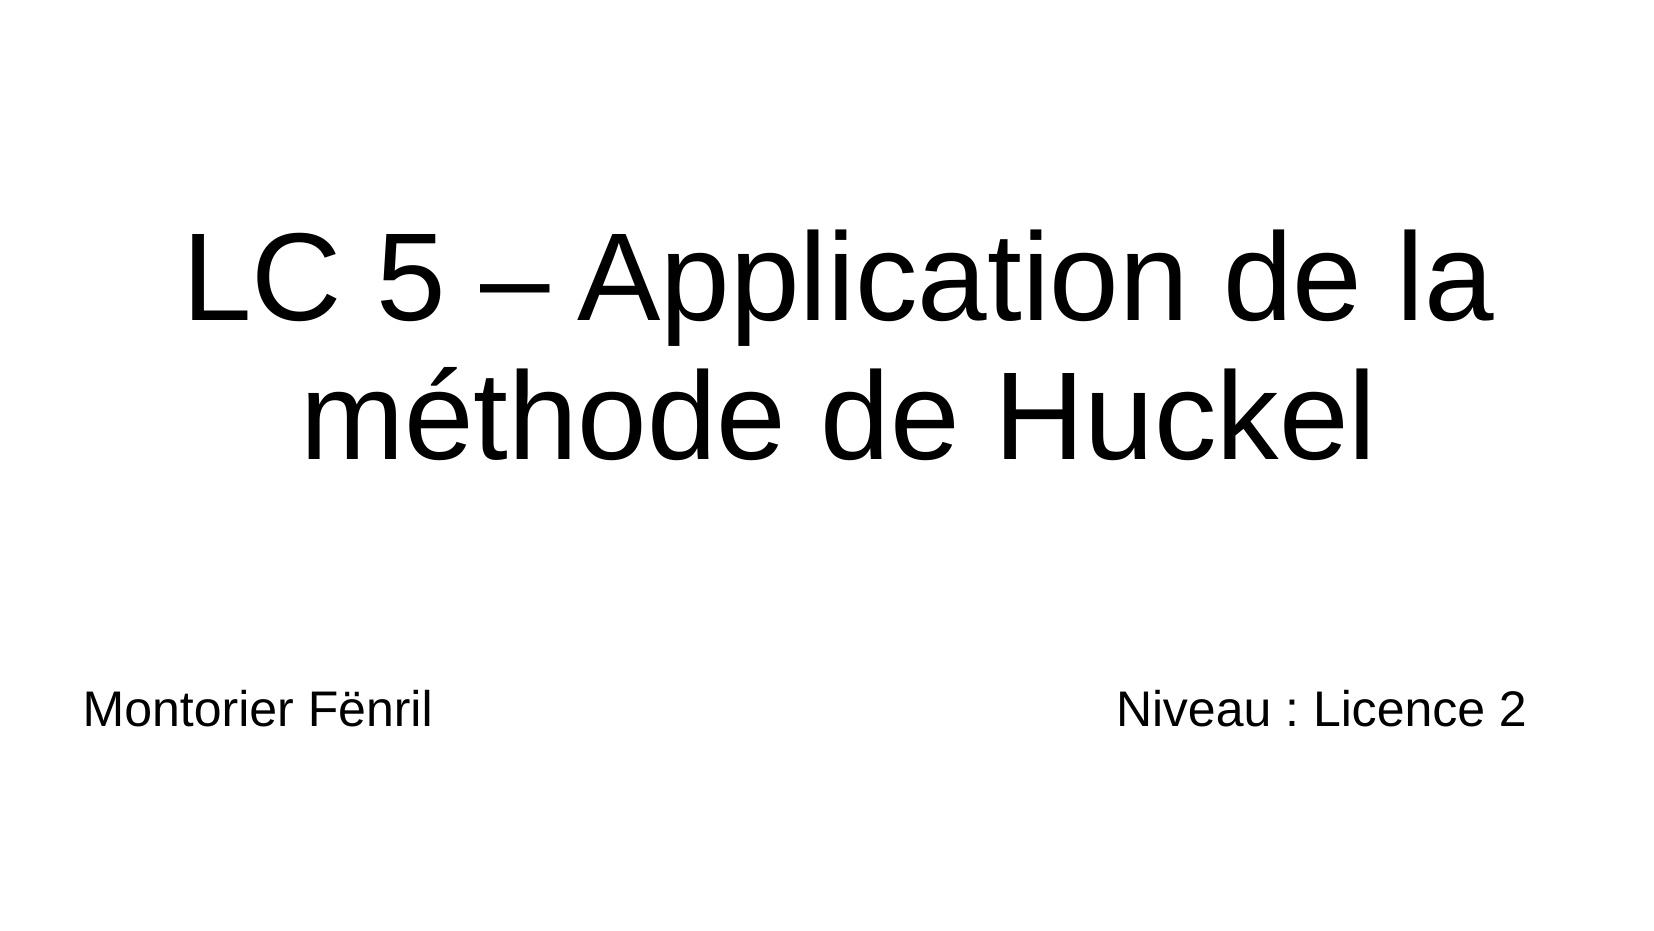

# LC 5 – Application de la méthode de Huckel
Montorier Fënril										Niveau : Licence 2